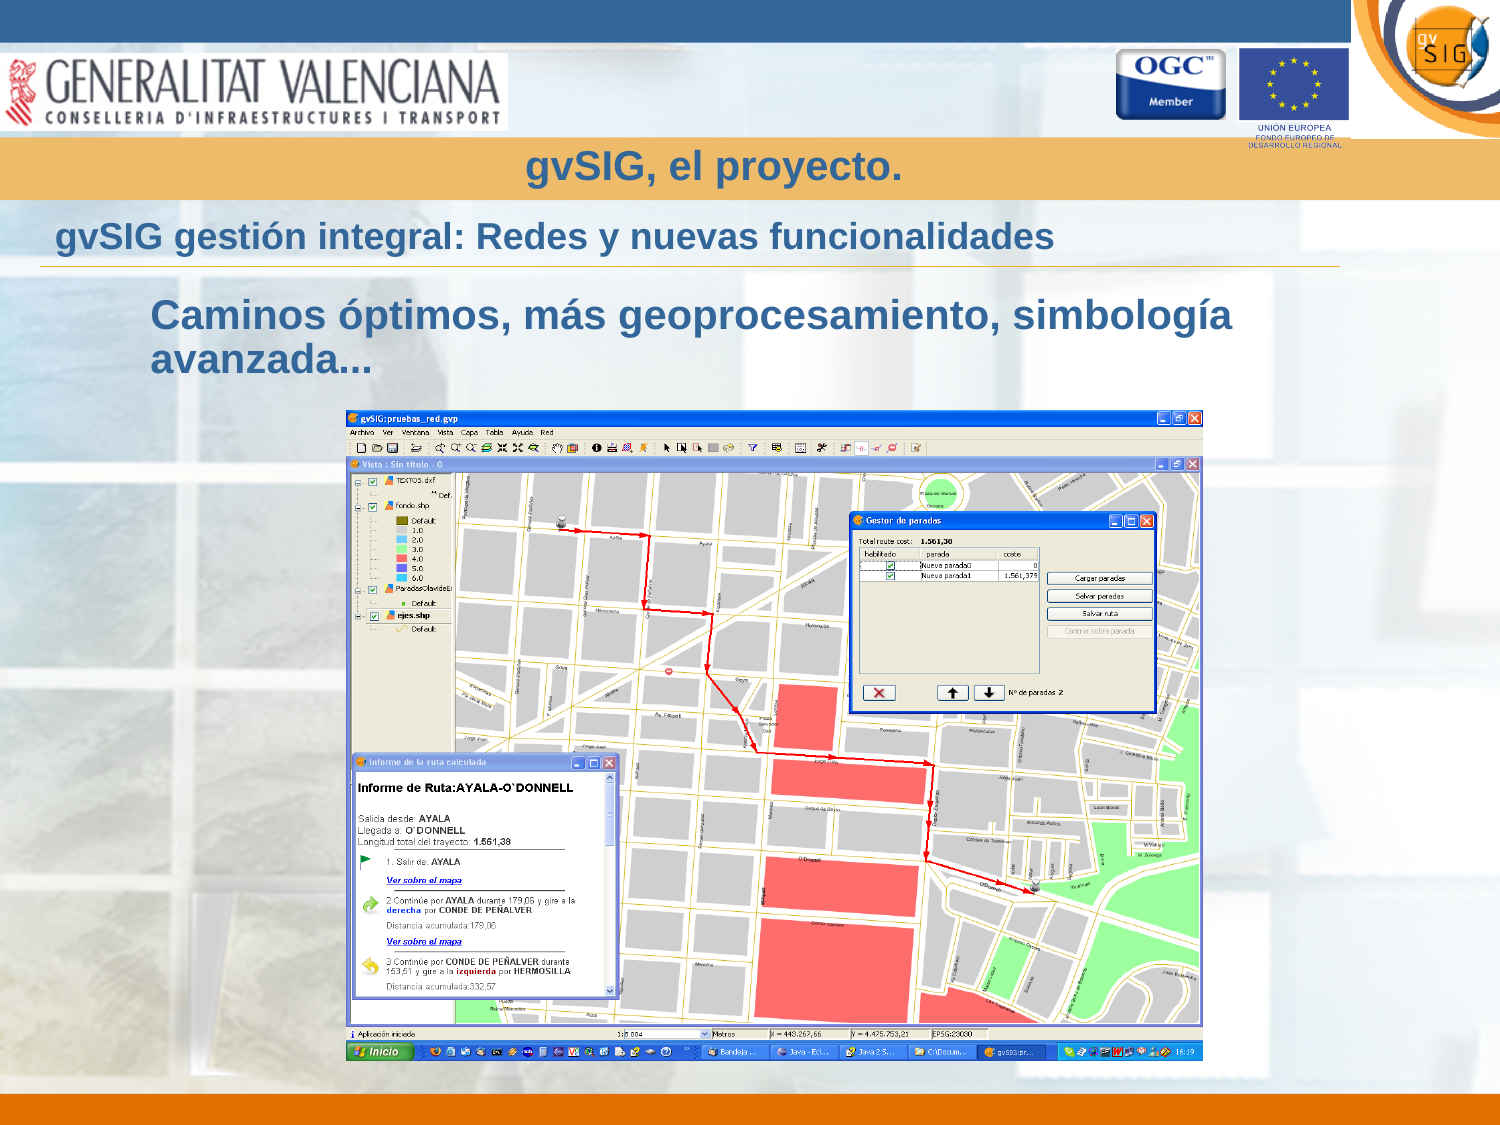

gvSIG, el proyecto.
gvSIG gestión integral: Redes y nuevas funcionalidades
Caminos óptimos, más geoprocesamiento, simbología avanzada...